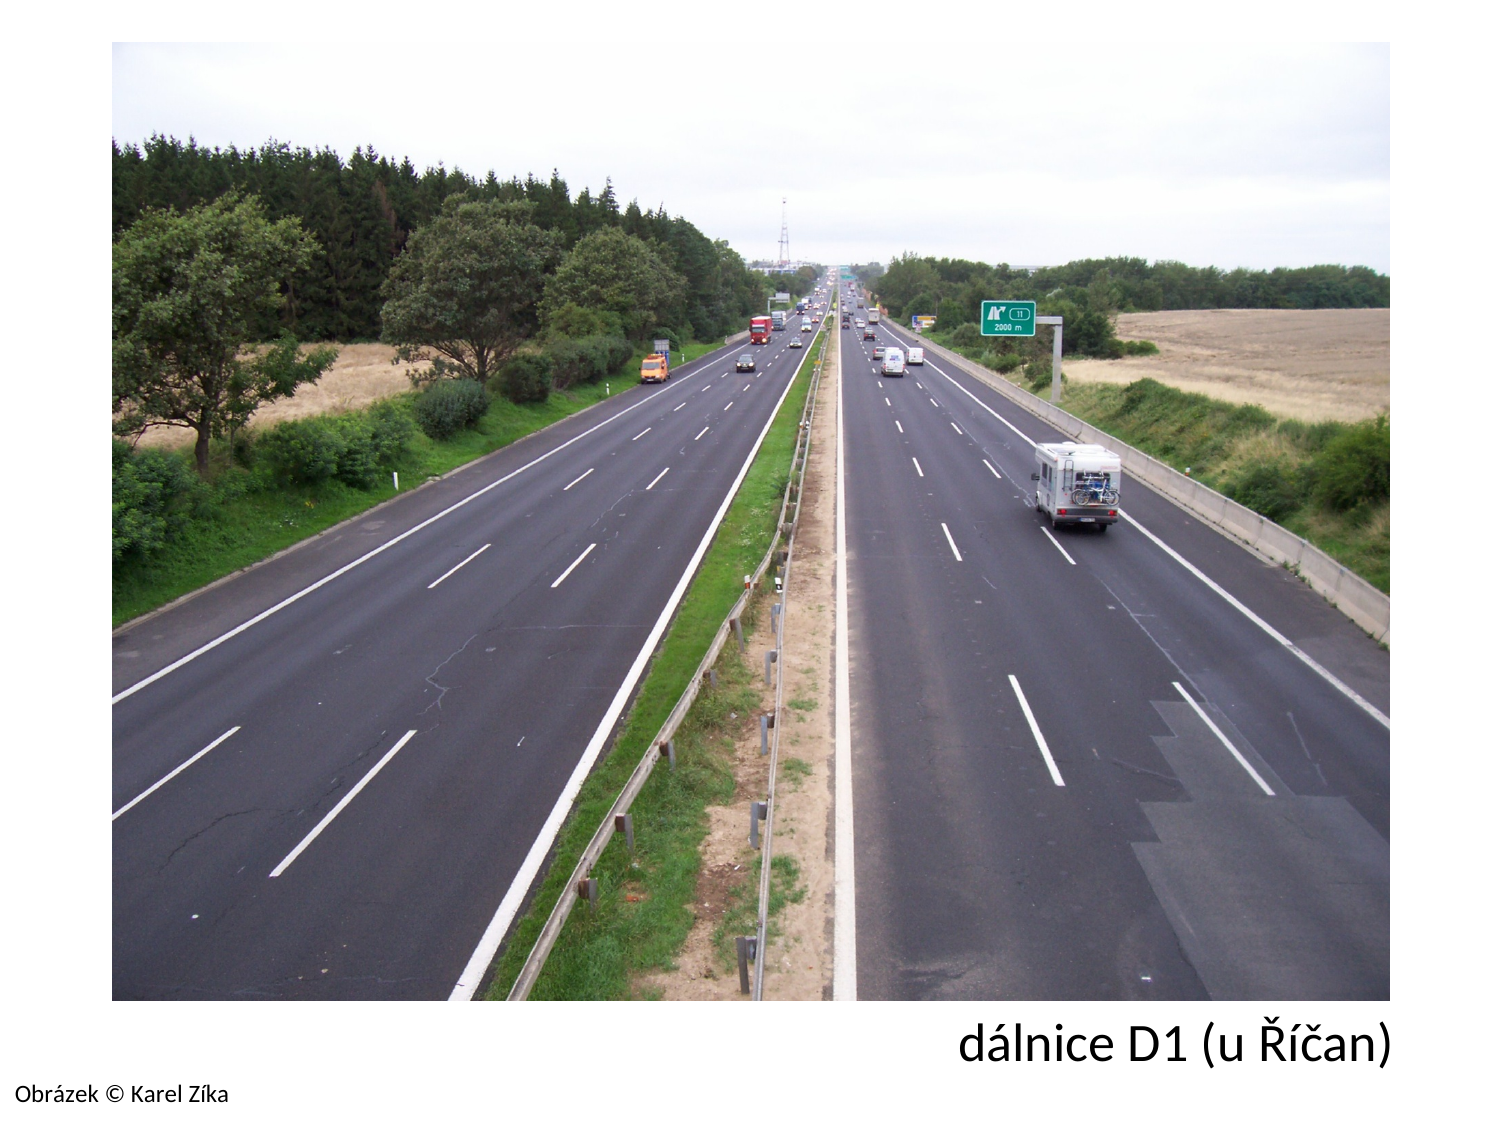

dálnice D1 (u Říčan)
Obrázek © Karel Zíka